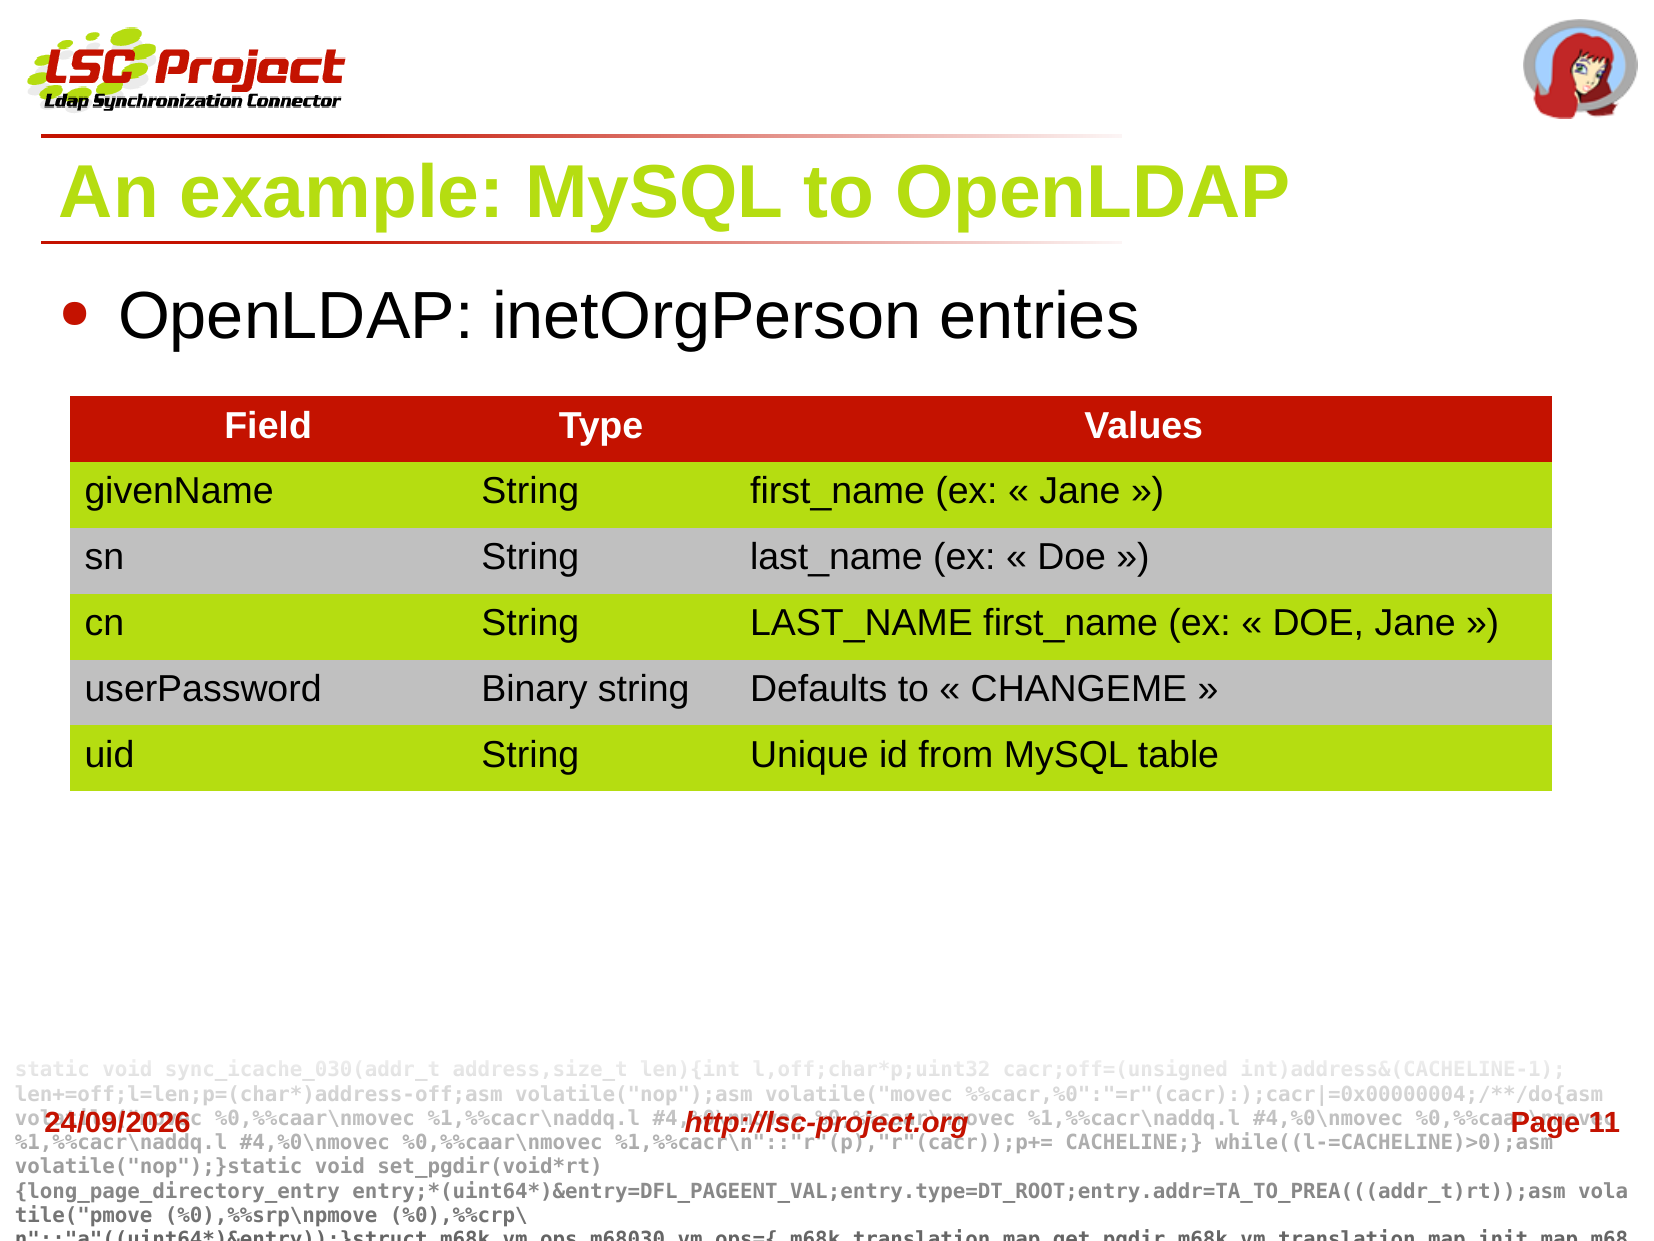

# An example: MySQL to OpenLDAP
OpenLDAP: inetOrgPerson entries
| Field | Type | Values |
| --- | --- | --- |
| givenName | String | first\_name (ex: « Jane ») |
| sn | String | last\_name (ex: « Doe ») |
| cn | String | LAST\_NAME first\_name (ex: « DOE, Jane ») |
| userPassword | Binary string | Defaults to « CHANGEME » |
| uid | String | Unique id from MySQL table |